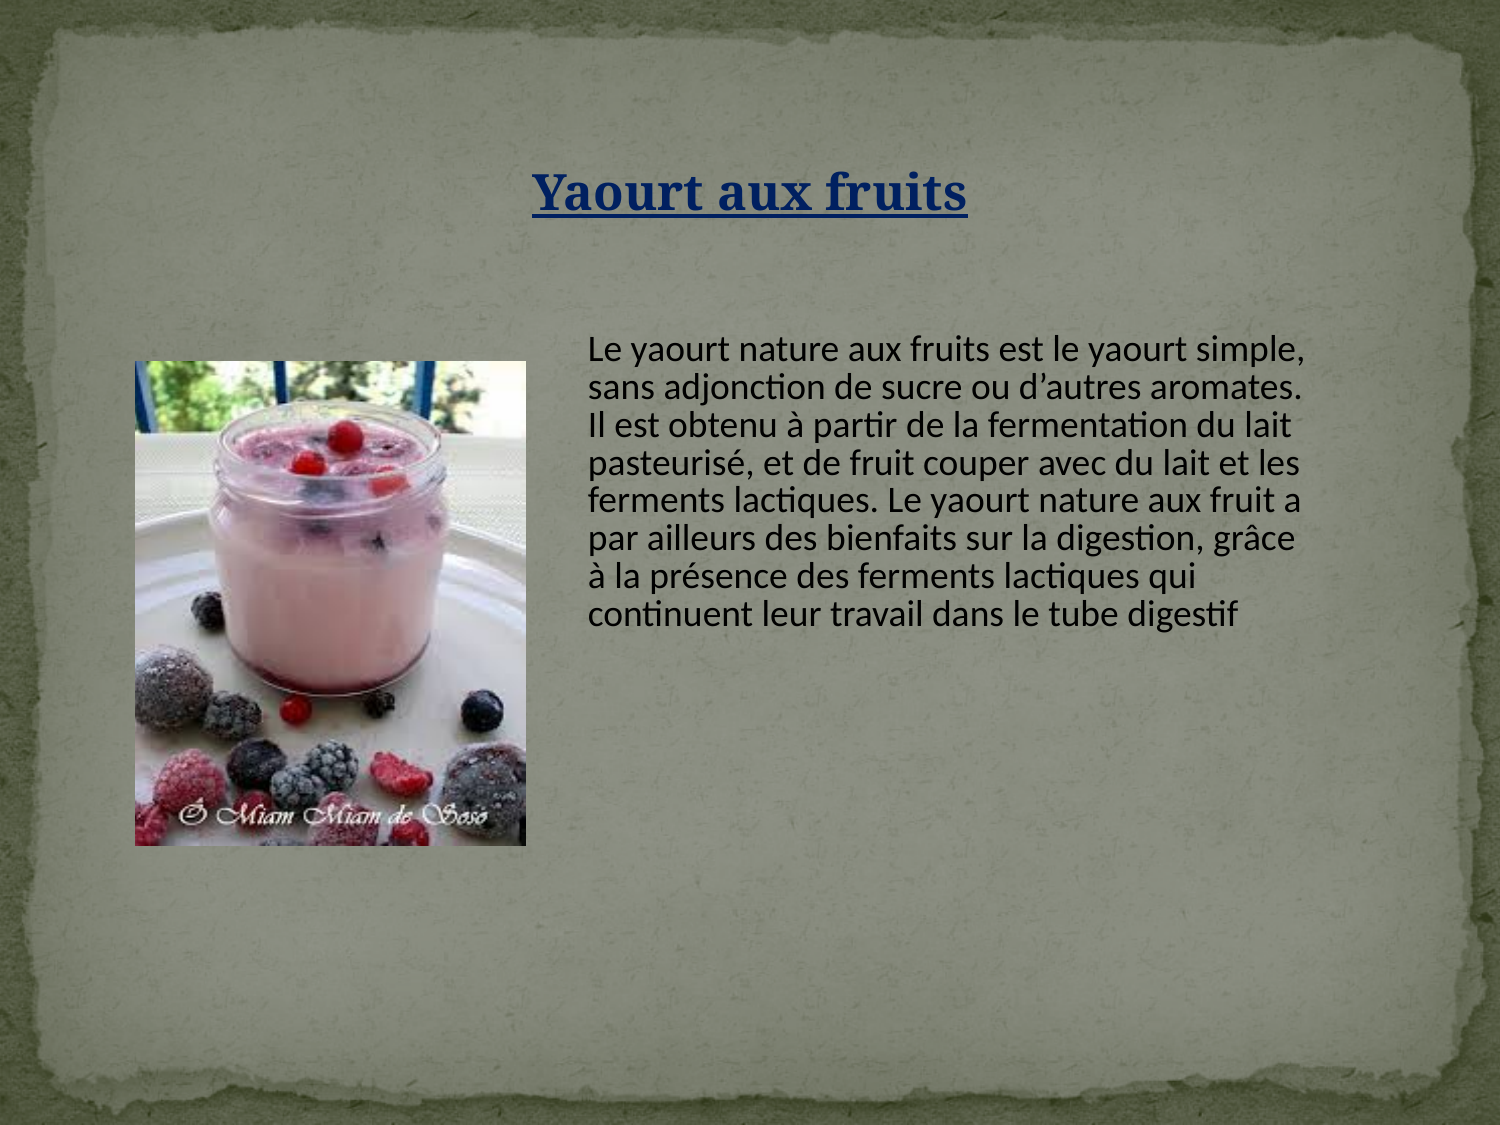

Yaourt aux fruits
Le yaourt nature aux fruits est le yaourt simple, sans adjonction de sucre ou d’autres aromates. Il est obtenu à partir de la fermentation du lait pasteurisé, et de fruit couper avec du lait et les ferments lactiques. Le yaourt nature aux fruit a par ailleurs des bienfaits sur la digestion, grâce à la présence des ferments lactiques qui continuent leur travail dans le tube digestif